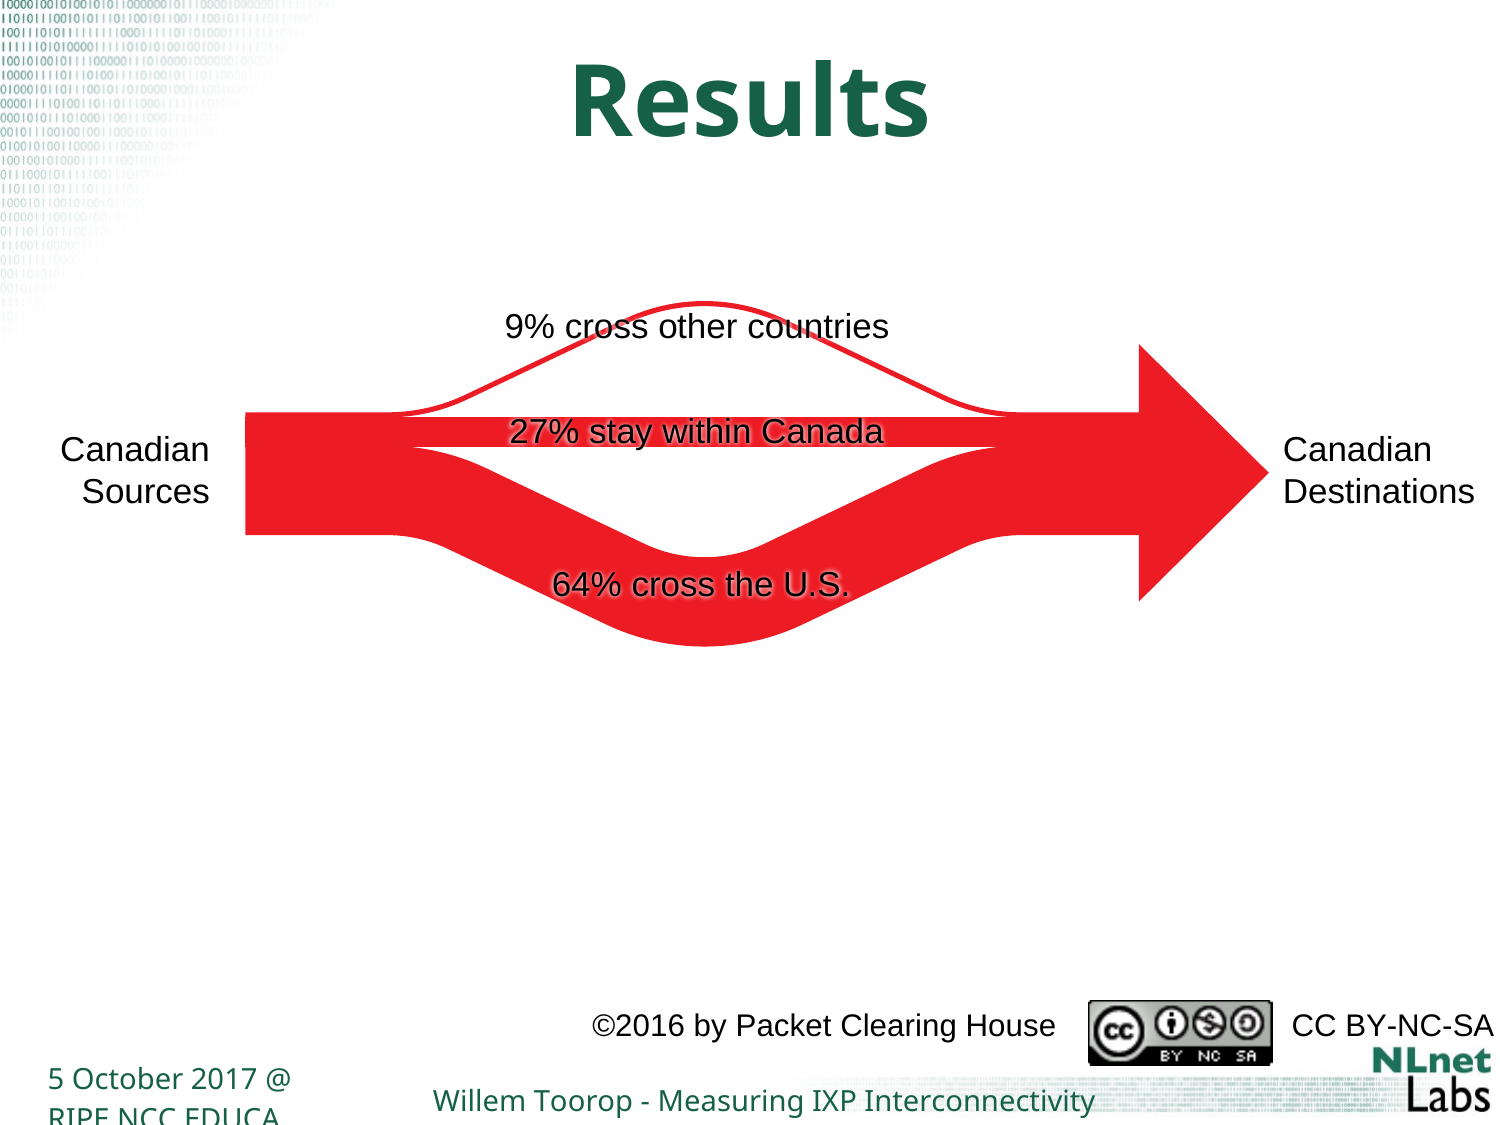

# Results
©2016 by Packet Clearing House CC BY-NC-SA